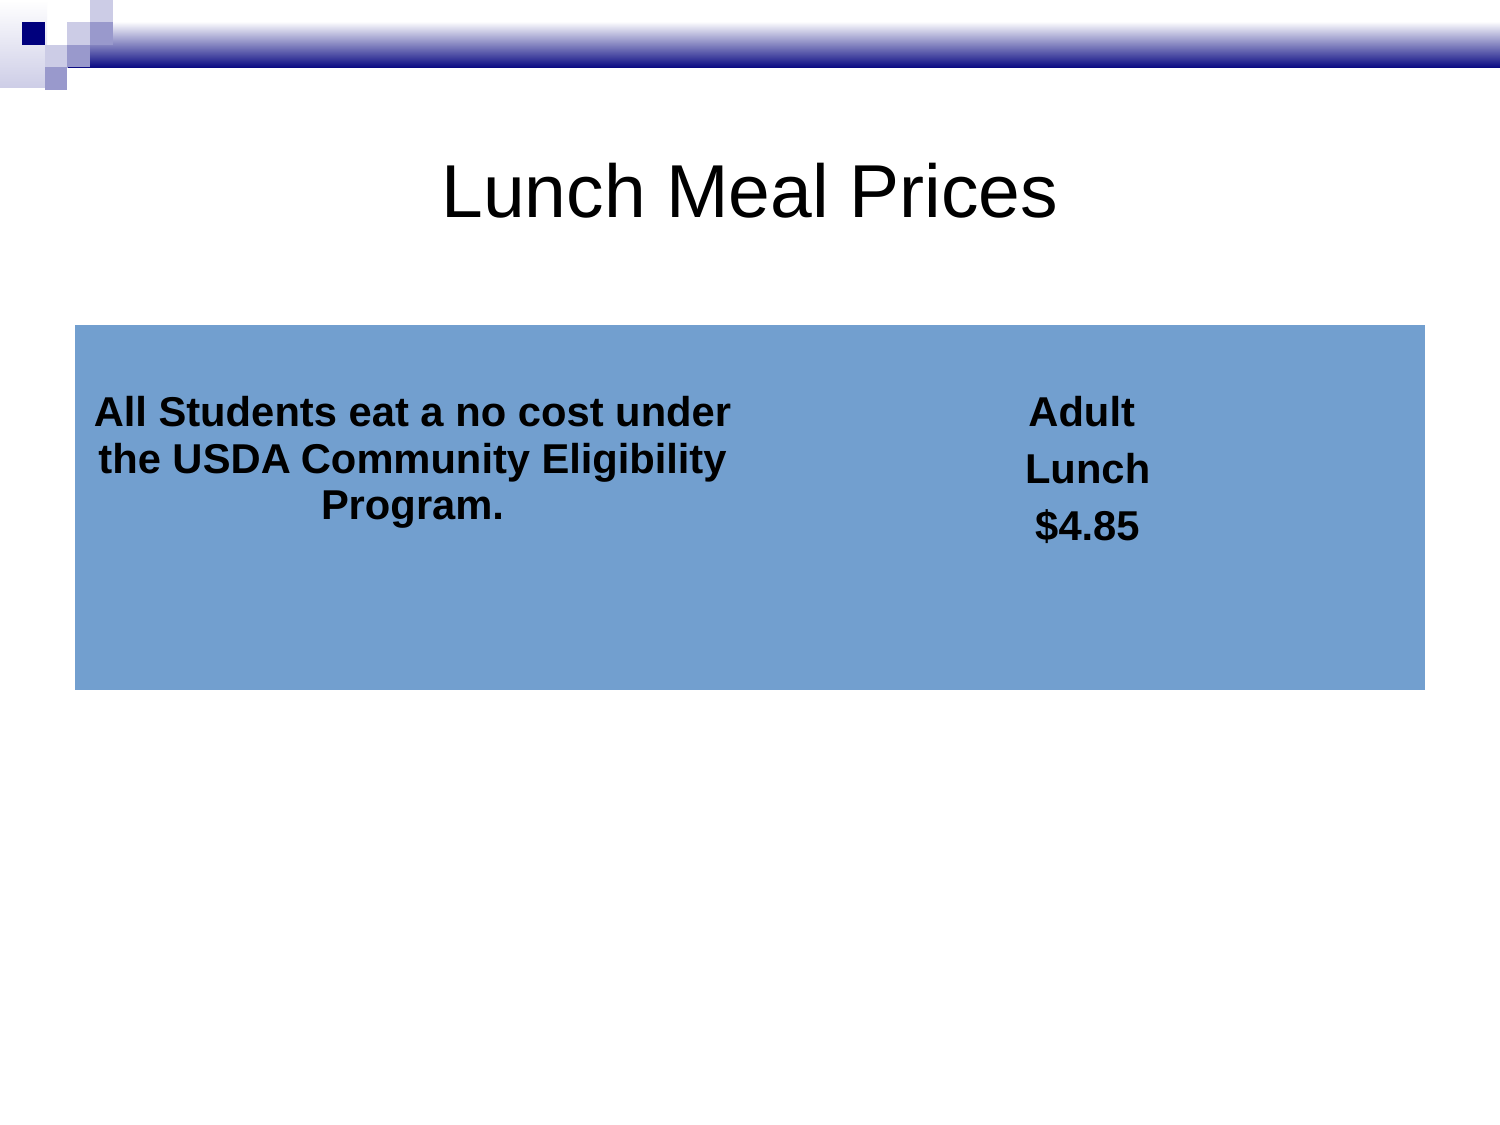

# Lunch Meal Prices
| All Students eat a no cost under the USDA Community Eligibility Program. | Adult Lunch $4.85 |
| --- | --- |